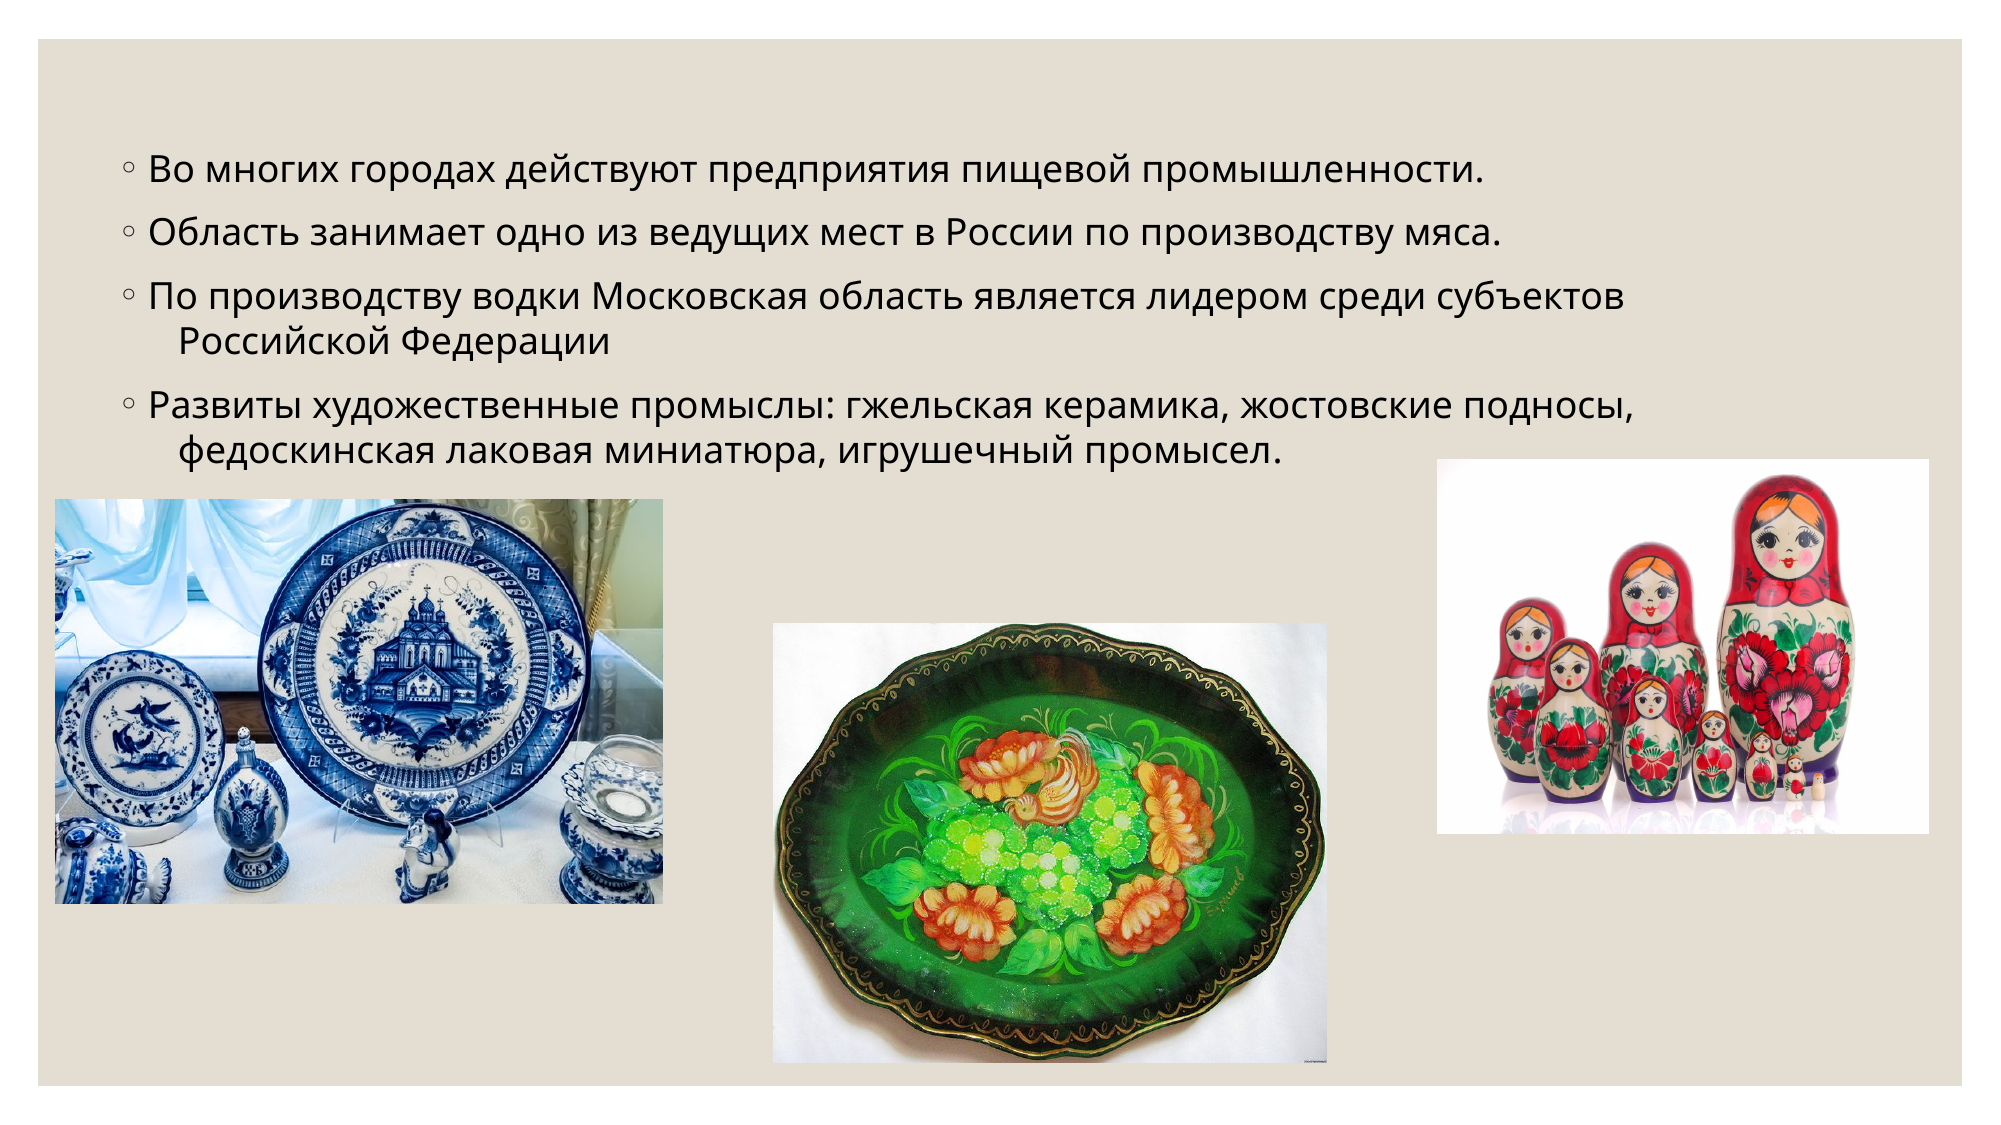

#
Во многих городах действуют предприятия пищевой промышленности.
Область занимает одно из ведущих мест в России по производству мяса.
По производству водки Московская область является лидером среди субъектов Российской Федерации
Развиты художественные промыслы: гжельская керамика, жостовские подносы, федоскинская лаковая миниатюра, игрушечный промысел.